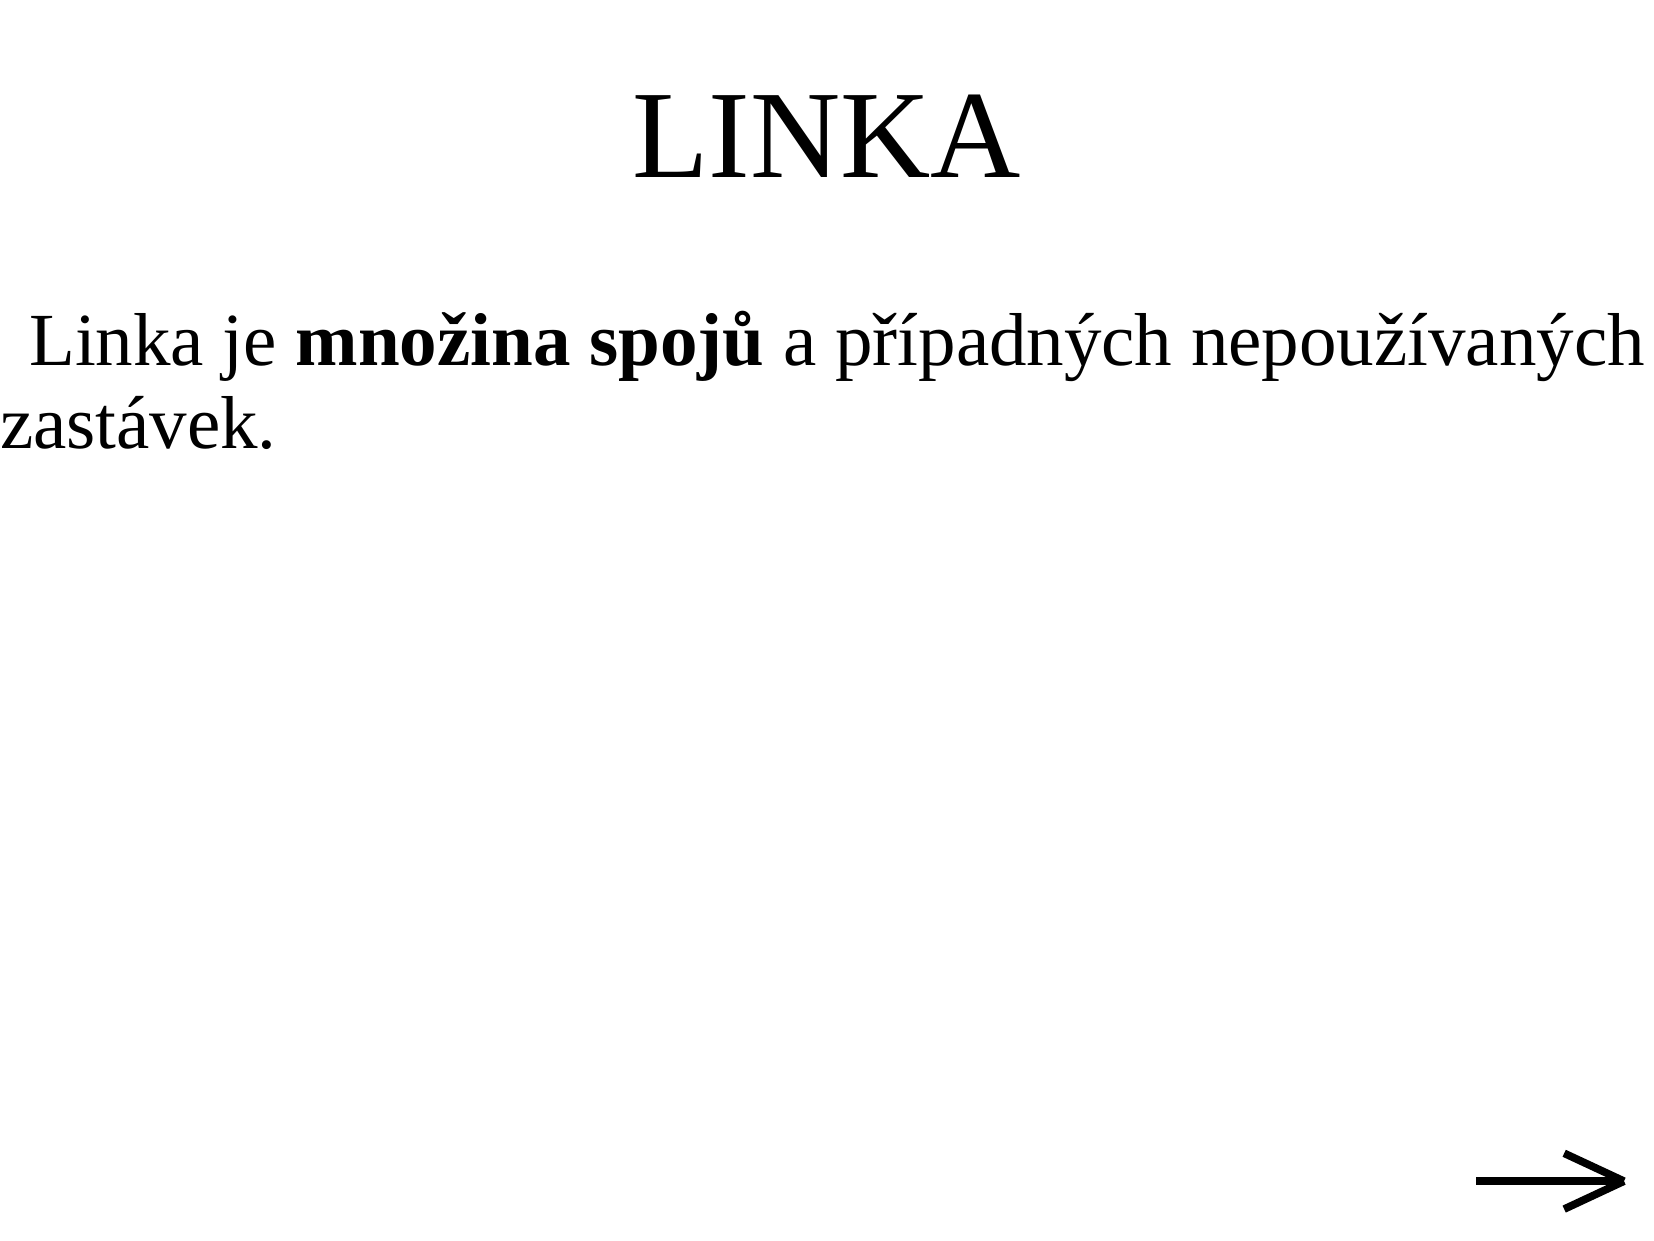

LINKA
Linka je množina spojů a případných nepoužívaných zastávek.